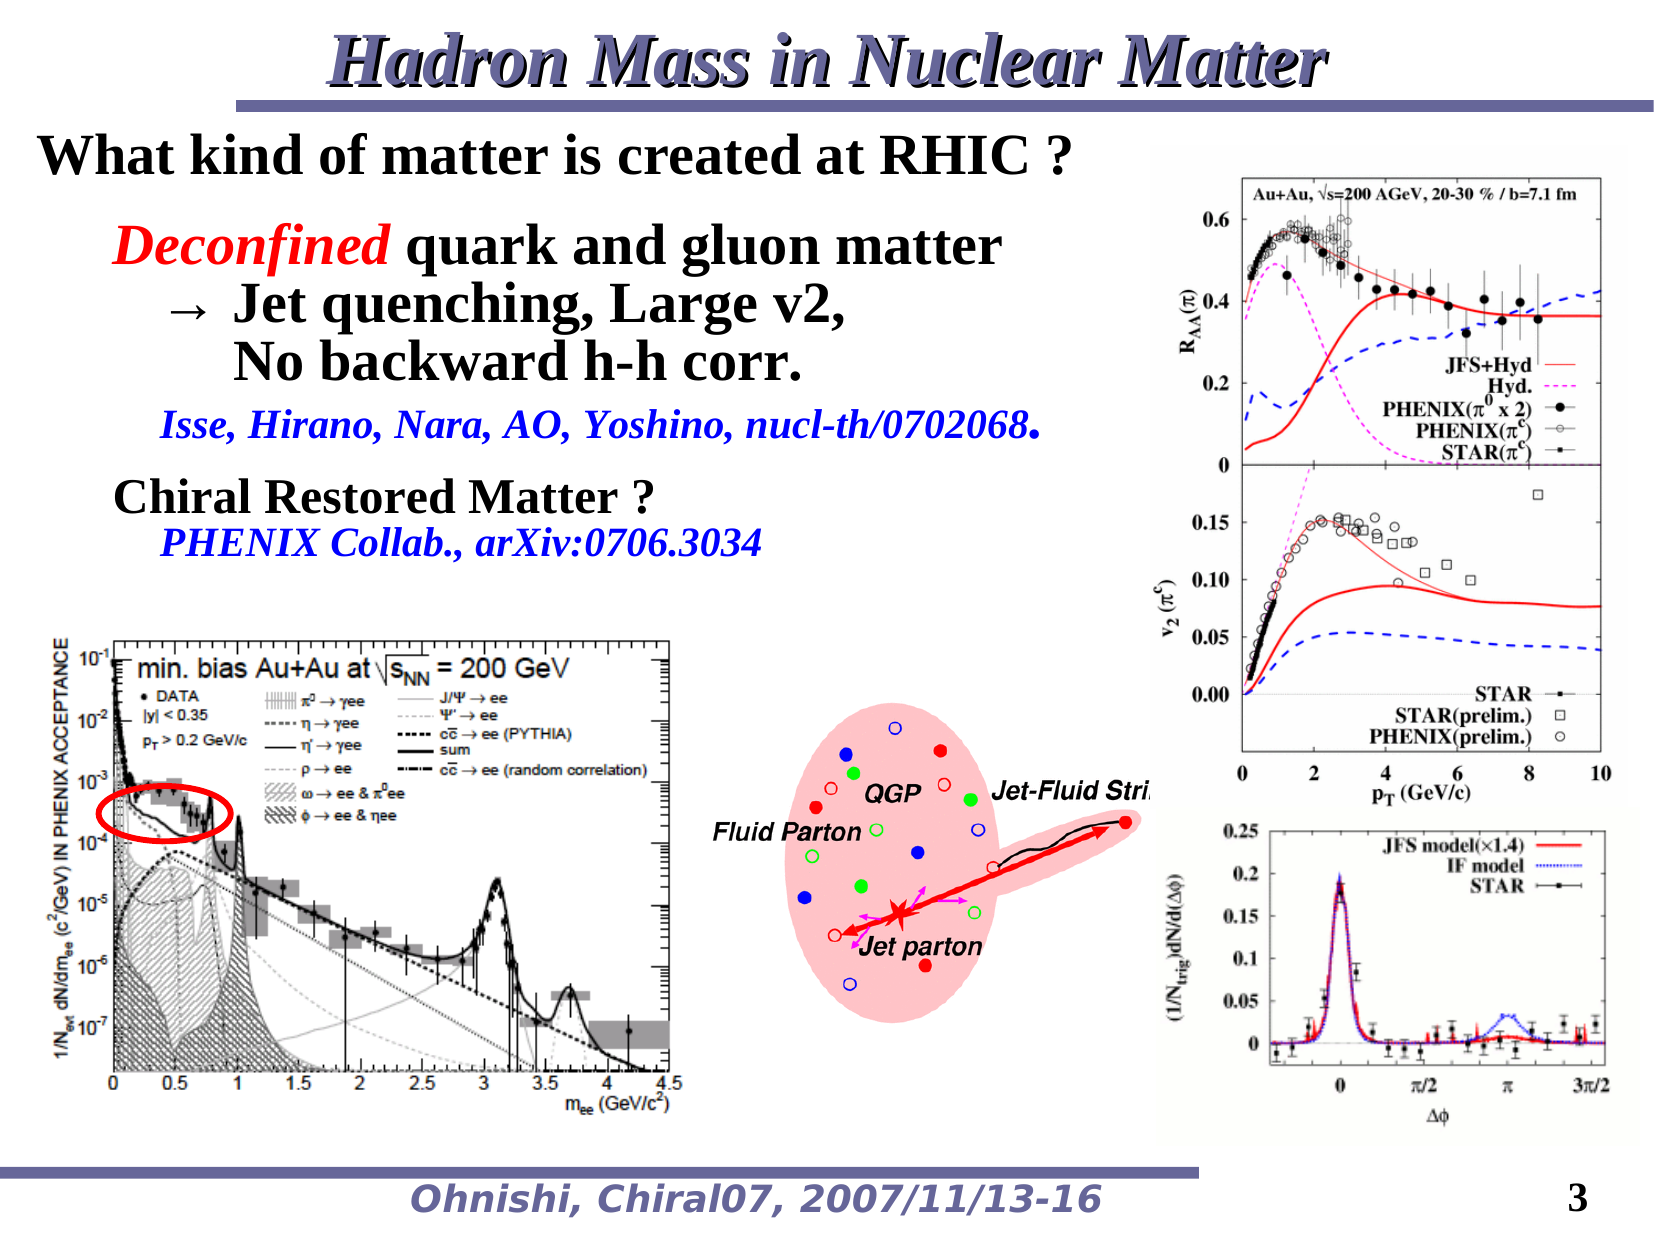

# Hadron Mass in Nuclear Matter
What kind of matter is created at RHIC ?
Deconfined quark and gluon matter
→ Jet quenching, Large v2,
	No backward h-h corr.
Isse, Hirano, Nara, AO, Yoshino, nucl-th/0702068.
Chiral Restored Matter ?
PHENIX Collab., arXiv:0706.3034